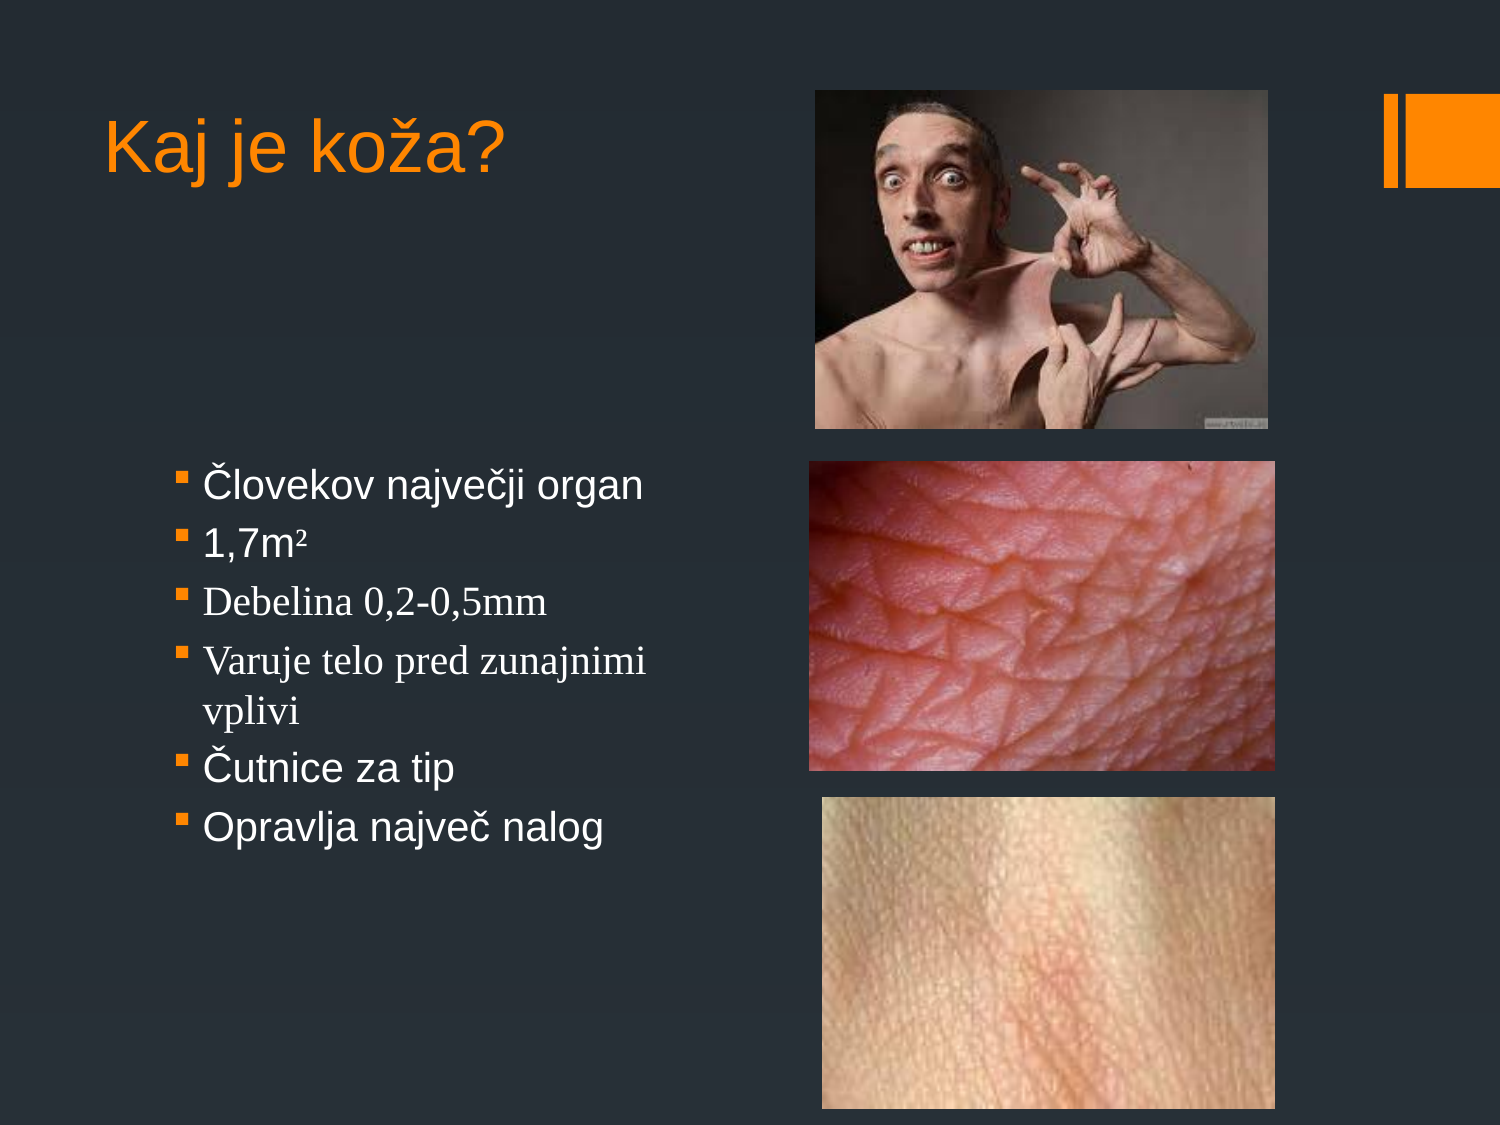

# Kaj je koža?
Človekov največji organ
1,7m²
Debelina 0,2-0,5mm
Varuje telo pred zunajnimi vplivi
Čutnice za tip
Opravlja največ nalog